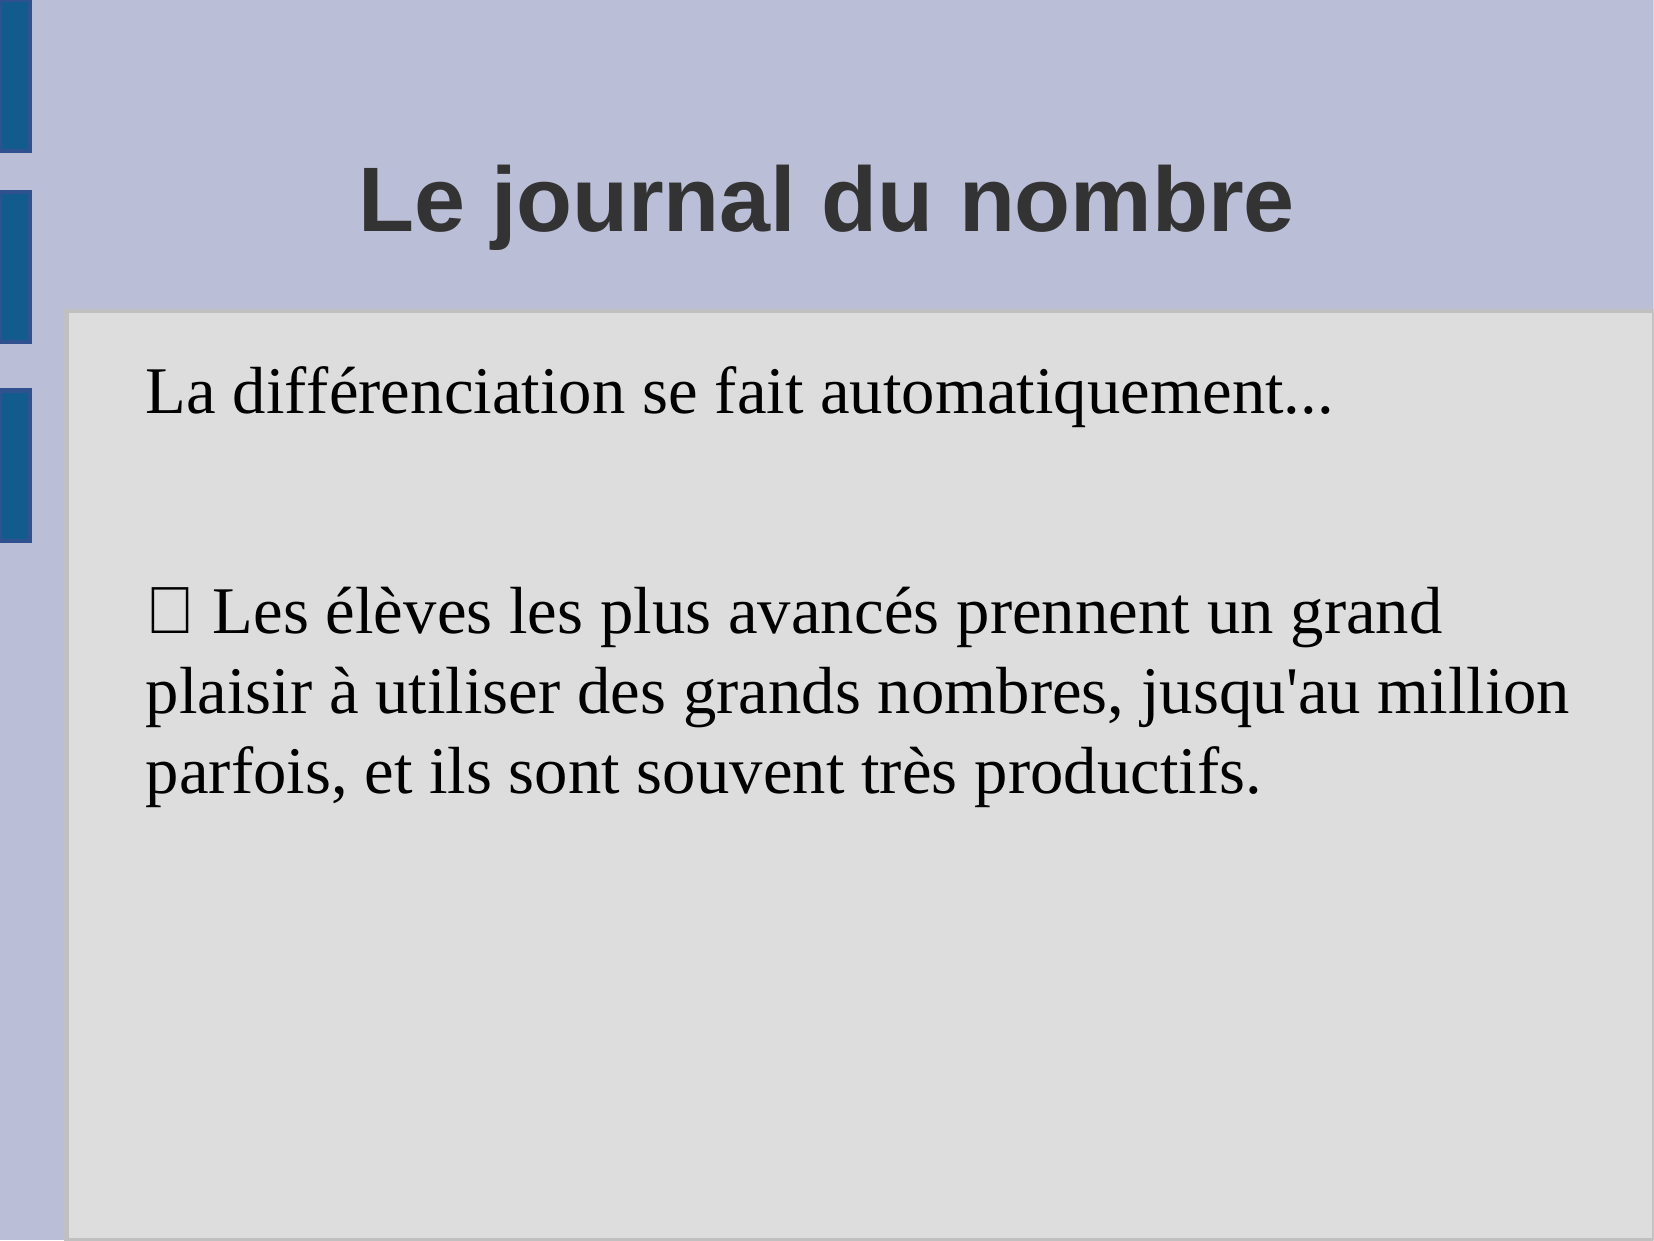

# Le journal du nombre
La différenciation se fait automatiquement...
 Les élèves les plus avancés prennent un grand plaisir à utiliser des grands nombres, jusqu'au million parfois, et ils sont souvent très productifs.